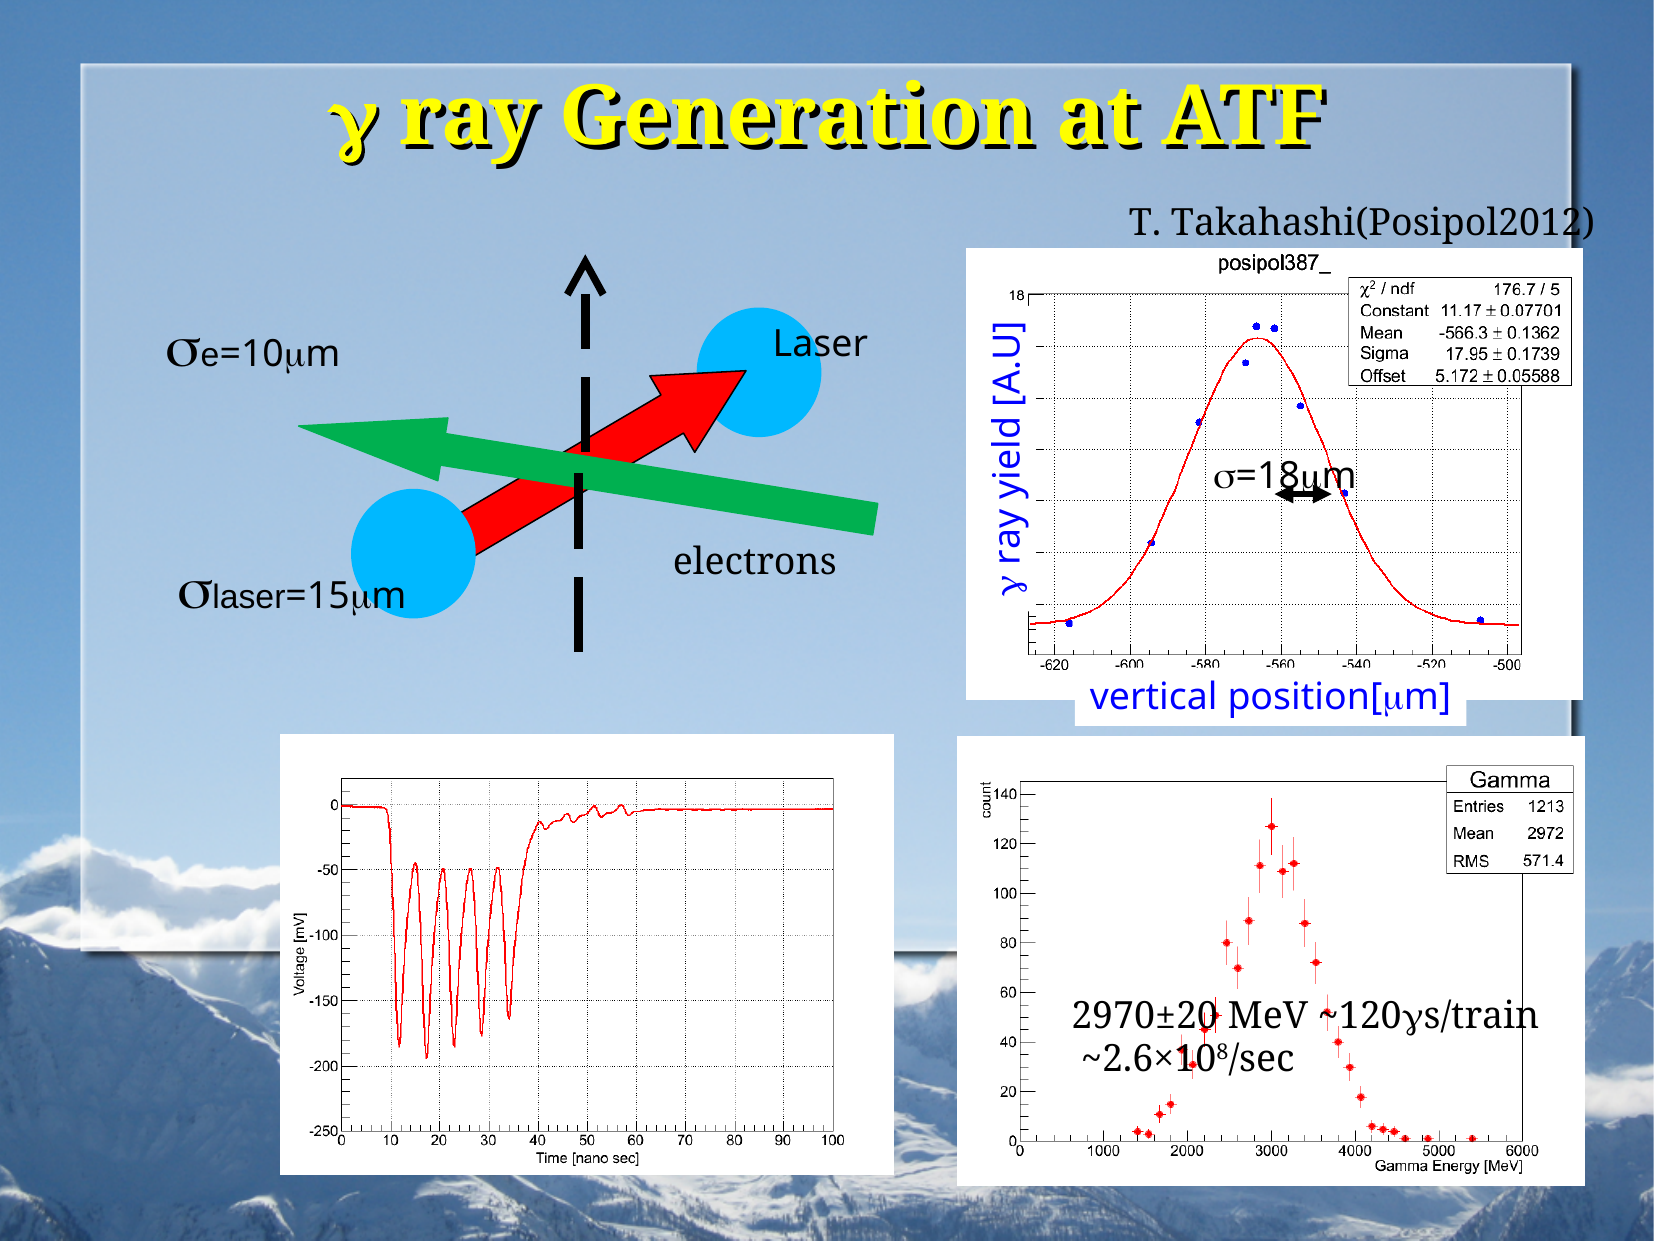

# g ray Generation at ATF
T. Takahashi(Posipol2012)
g ray yield [A.U]
s=18mm
vertical position[mm]
se=10mm
Laser
electrons
slaser=15mm
2970±20 MeV ~120gs/train
 ~2.6×108/sec